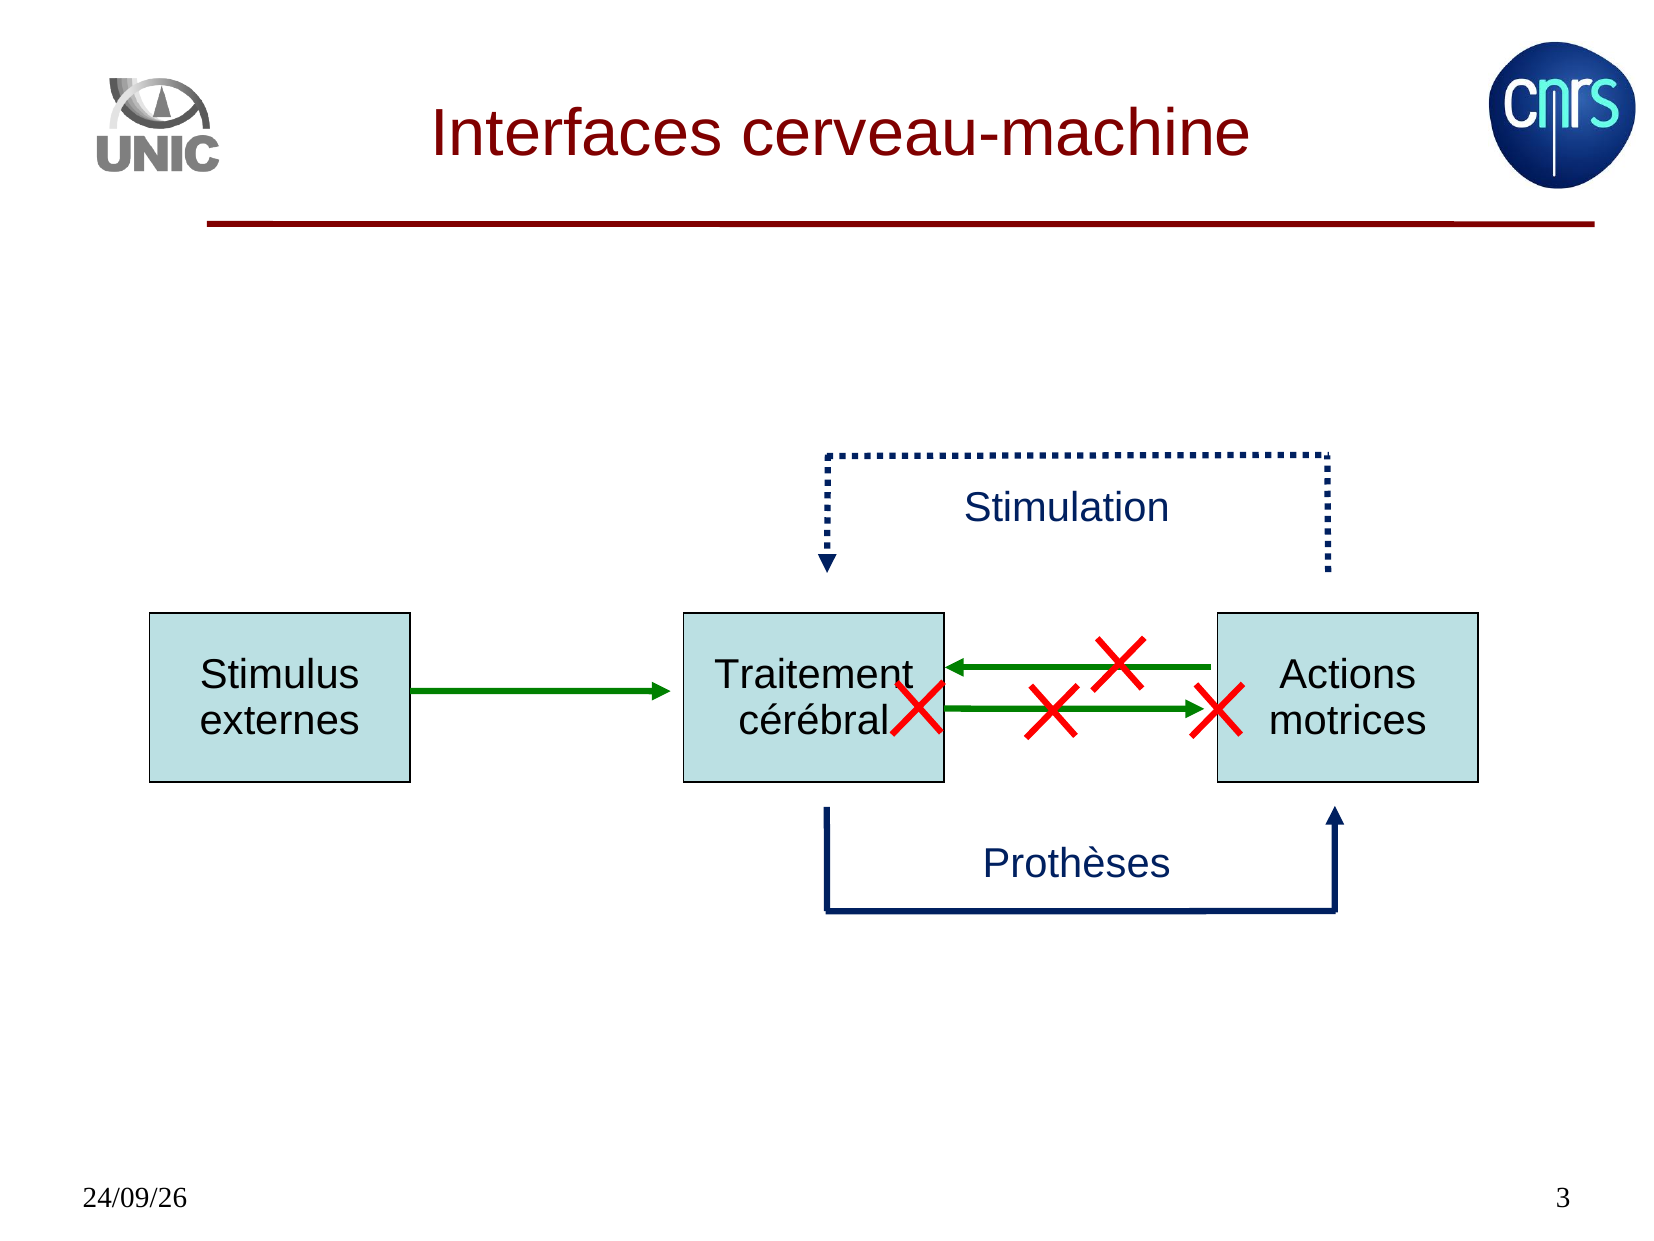

Interfaces cerveau-machine
Stimulation
Stimulus
externes
Traitement
cérébral
Actions
motrices
Prothèses